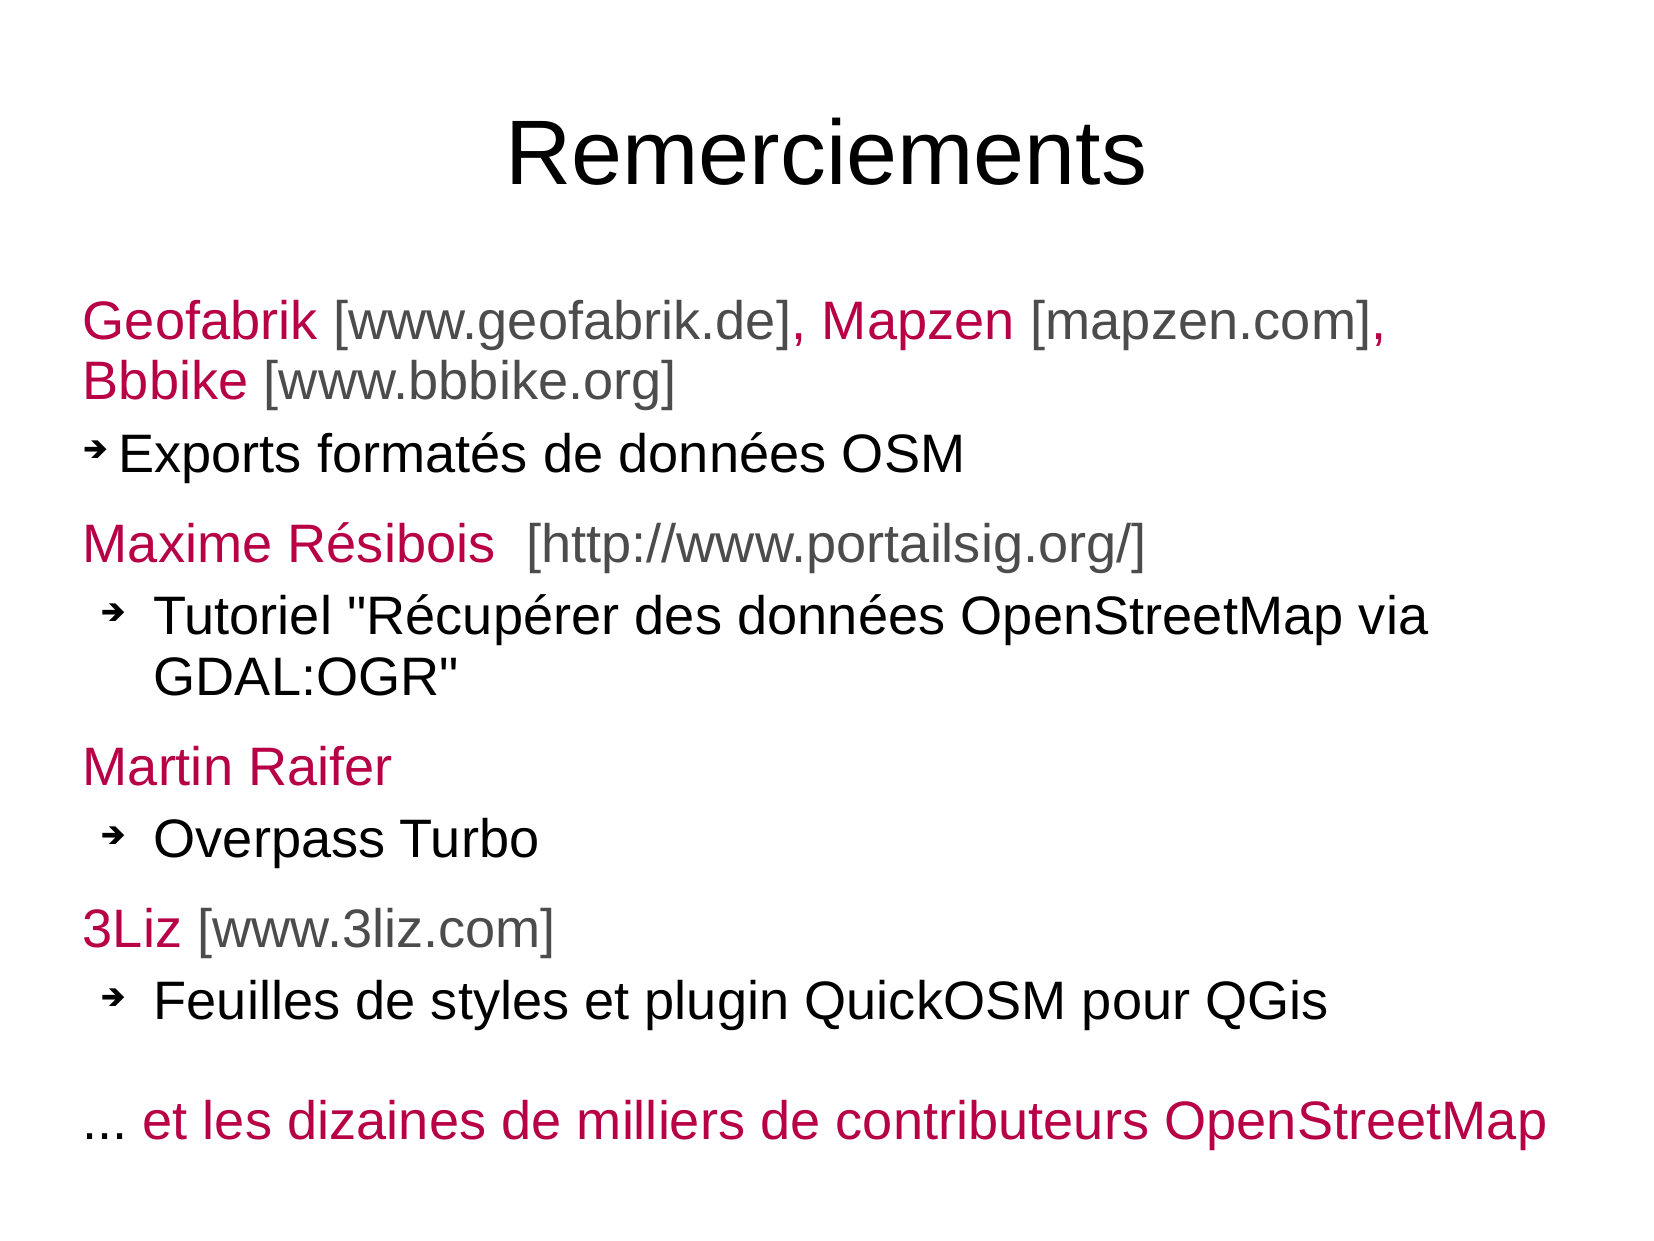

# Remerciements
Geofabrik [www.geofabrik.de], Mapzen [mapzen.com],
Bbbike [www.bbbike.org]
Exports formatés de données OSM
Maxime Résibois [http://www.portailsig.org/]
Tutoriel "Récupérer des données OpenStreetMap via GDAL:OGR"
Martin Raifer
Overpass Turbo
3Liz [www.3liz.com]
Feuilles de styles et plugin QuickOSM pour QGis
... et les dizaines de milliers de contributeurs OpenStreetMap